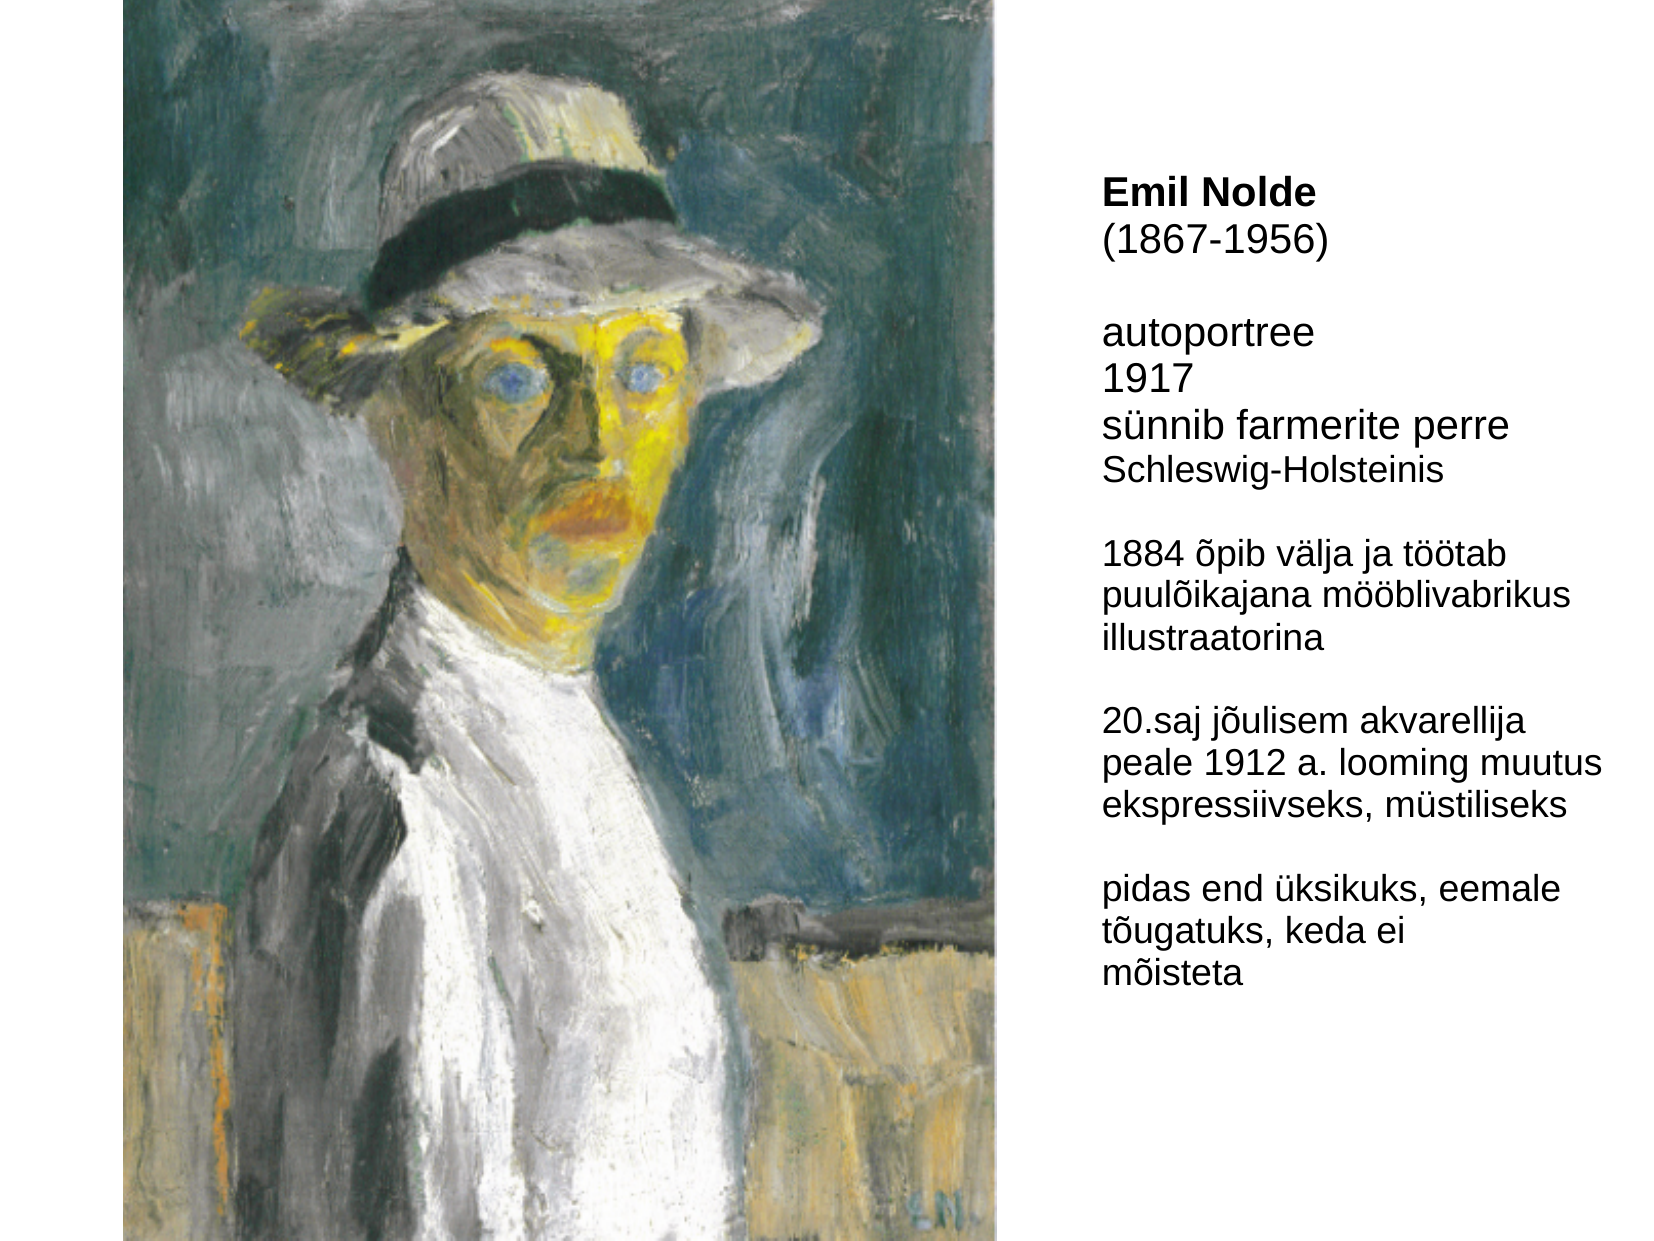

# Emil Nolde (1867-1956) autoportree 1917 sünnib farmerite perre Schleswig-Holsteinis 1884 õpib välja ja töötab puulõikajana mööblivabrikus illustraatorina 20.saj jõulisem akvarellija peale 1912 a. looming muutus ekspressiivseks, müstiliseks pidas end üksikuks, eemale tõugatuks, keda ei mõisteta